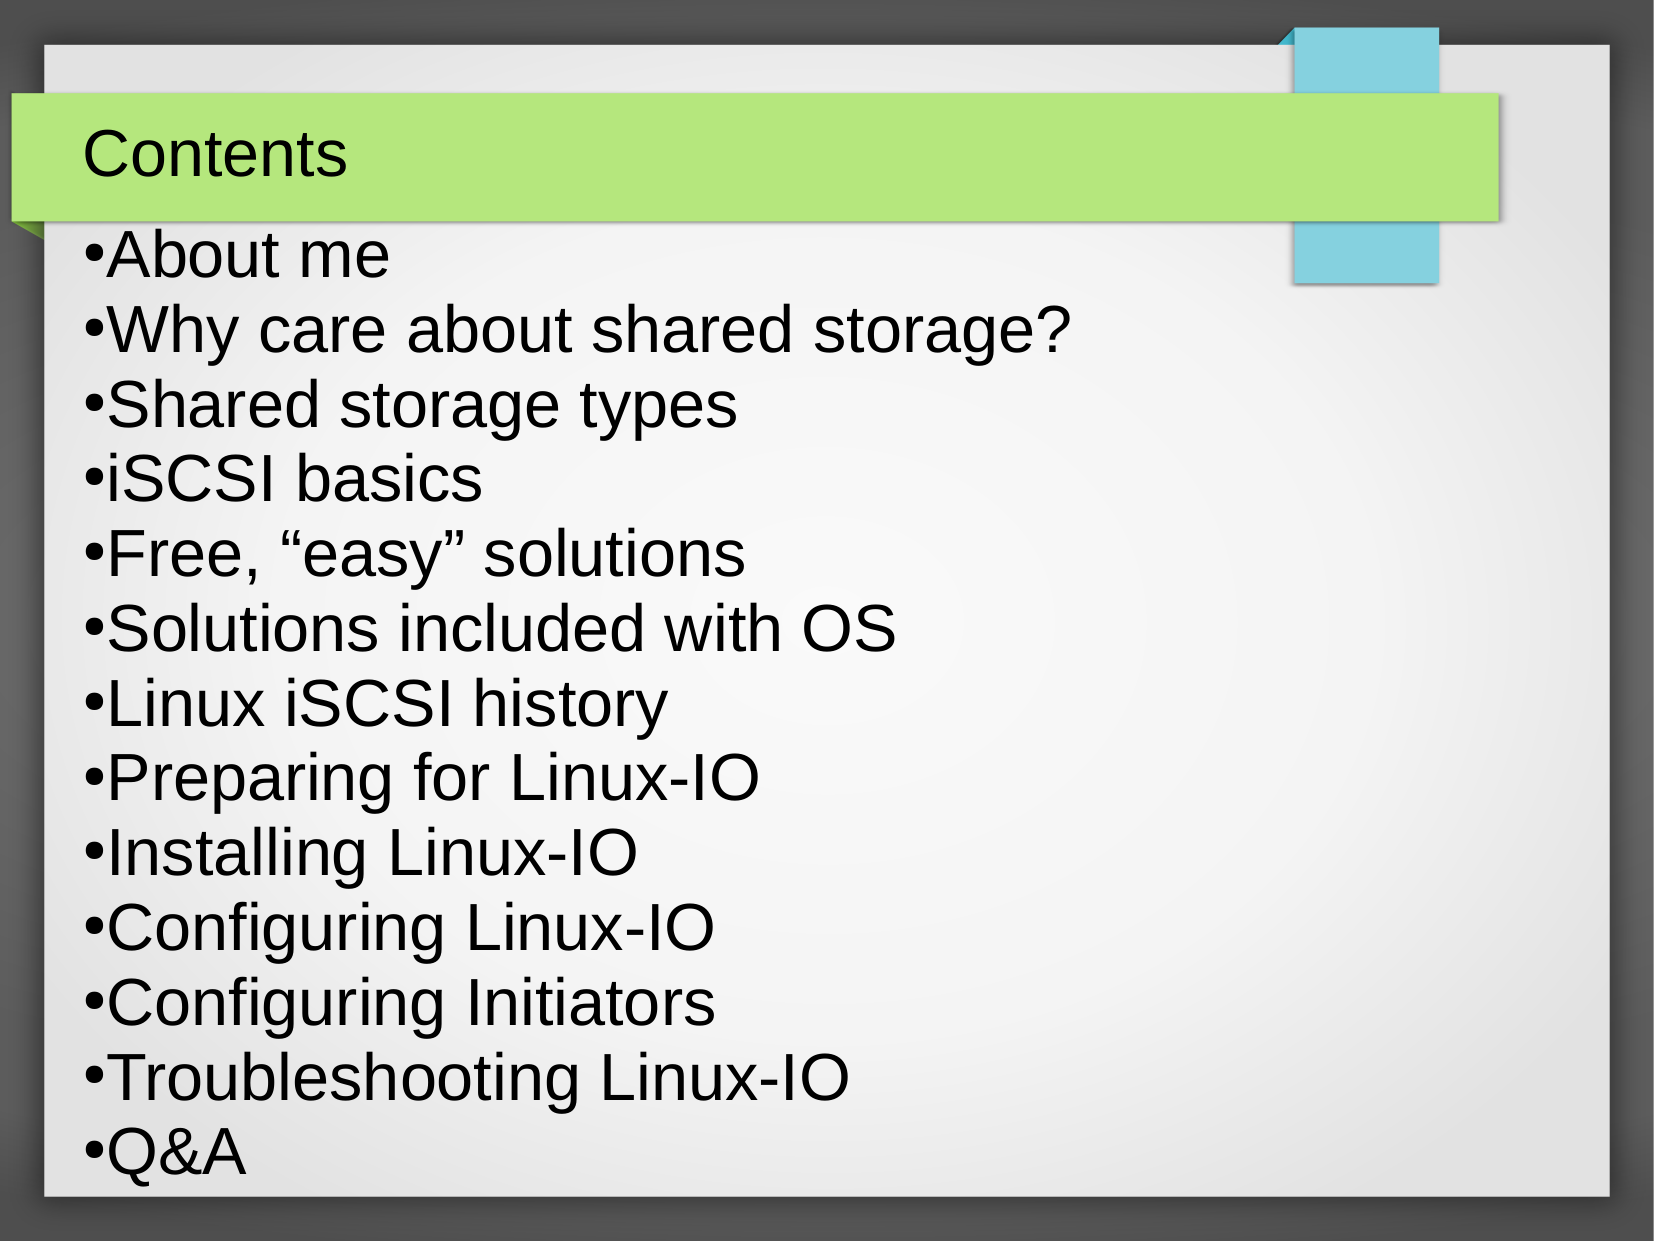

# Contents
About me
Why care about shared storage?
Shared storage types
iSCSI basics
Free, “easy” solutions
Solutions included with OS
Linux iSCSI history
Preparing for Linux-IO
Installing Linux-IO
Configuring Linux-IO
Configuring Initiators
Troubleshooting Linux-IO
Q&A